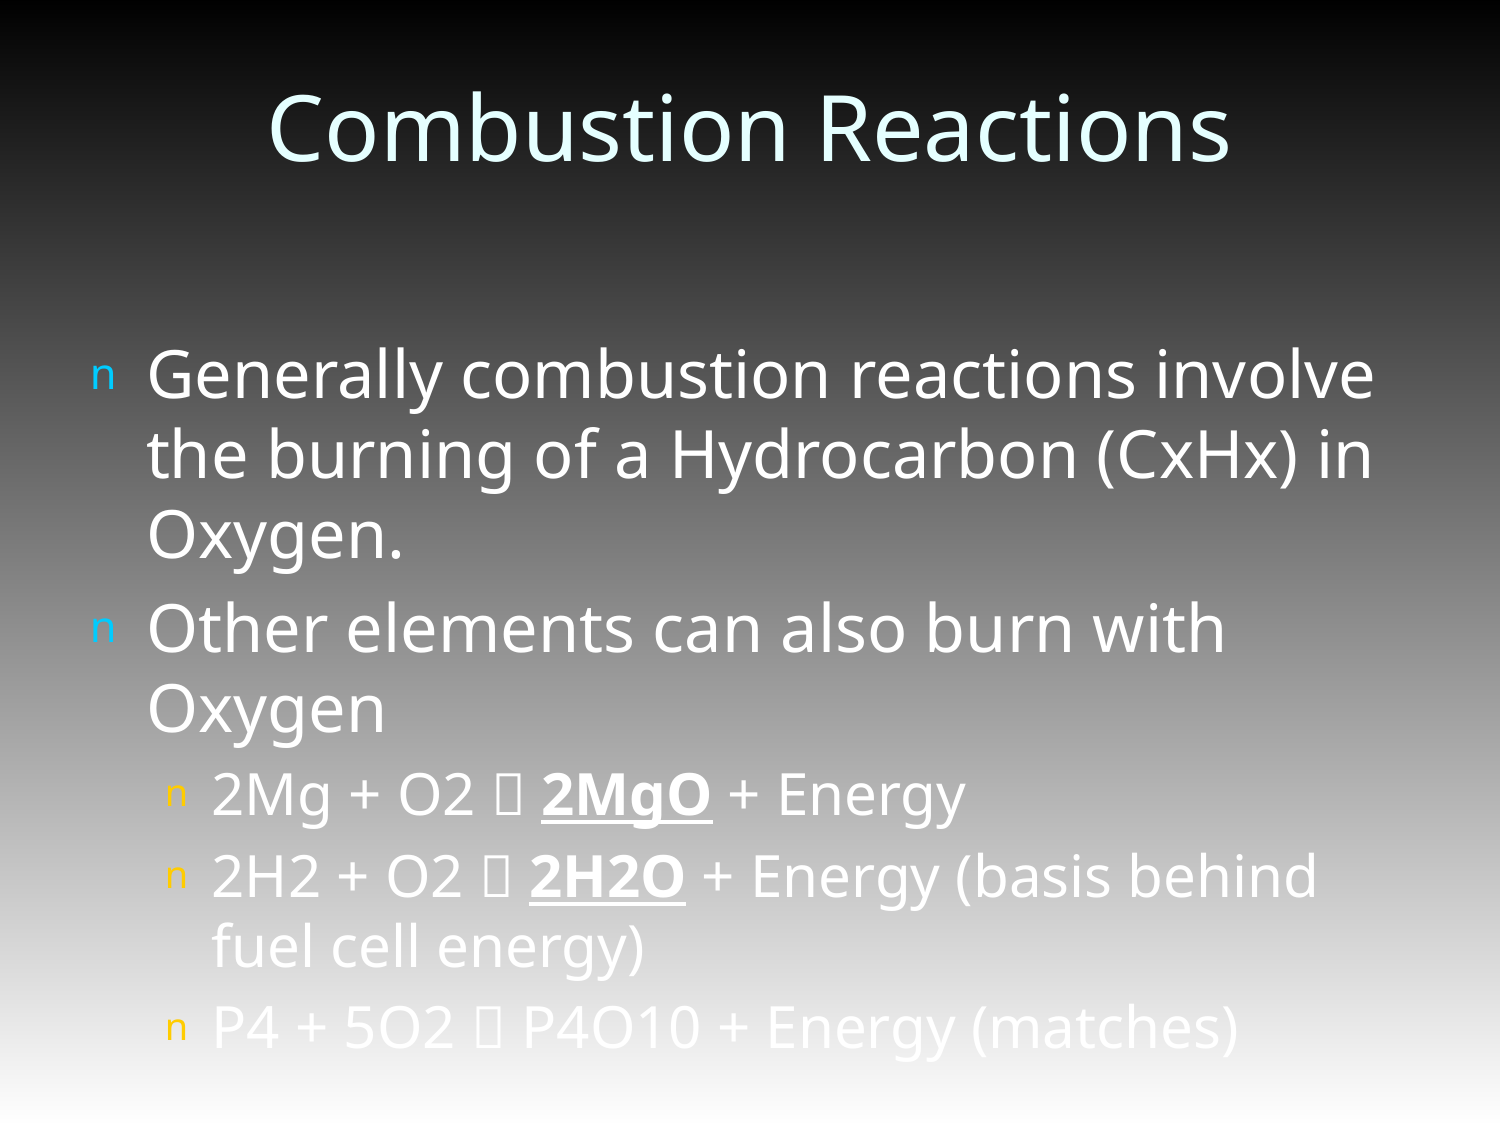

# Combustion Reactions
Generally combustion reactions involve the burning of a Hydrocarbon (CxHx) in Oxygen.
Other elements can also burn with Oxygen
2Mg + O2  2MgO + Energy
2H2 + O2  2H2O + Energy (basis behind fuel cell energy)
P4 + 5O2  P4O10 + Energy (matches)